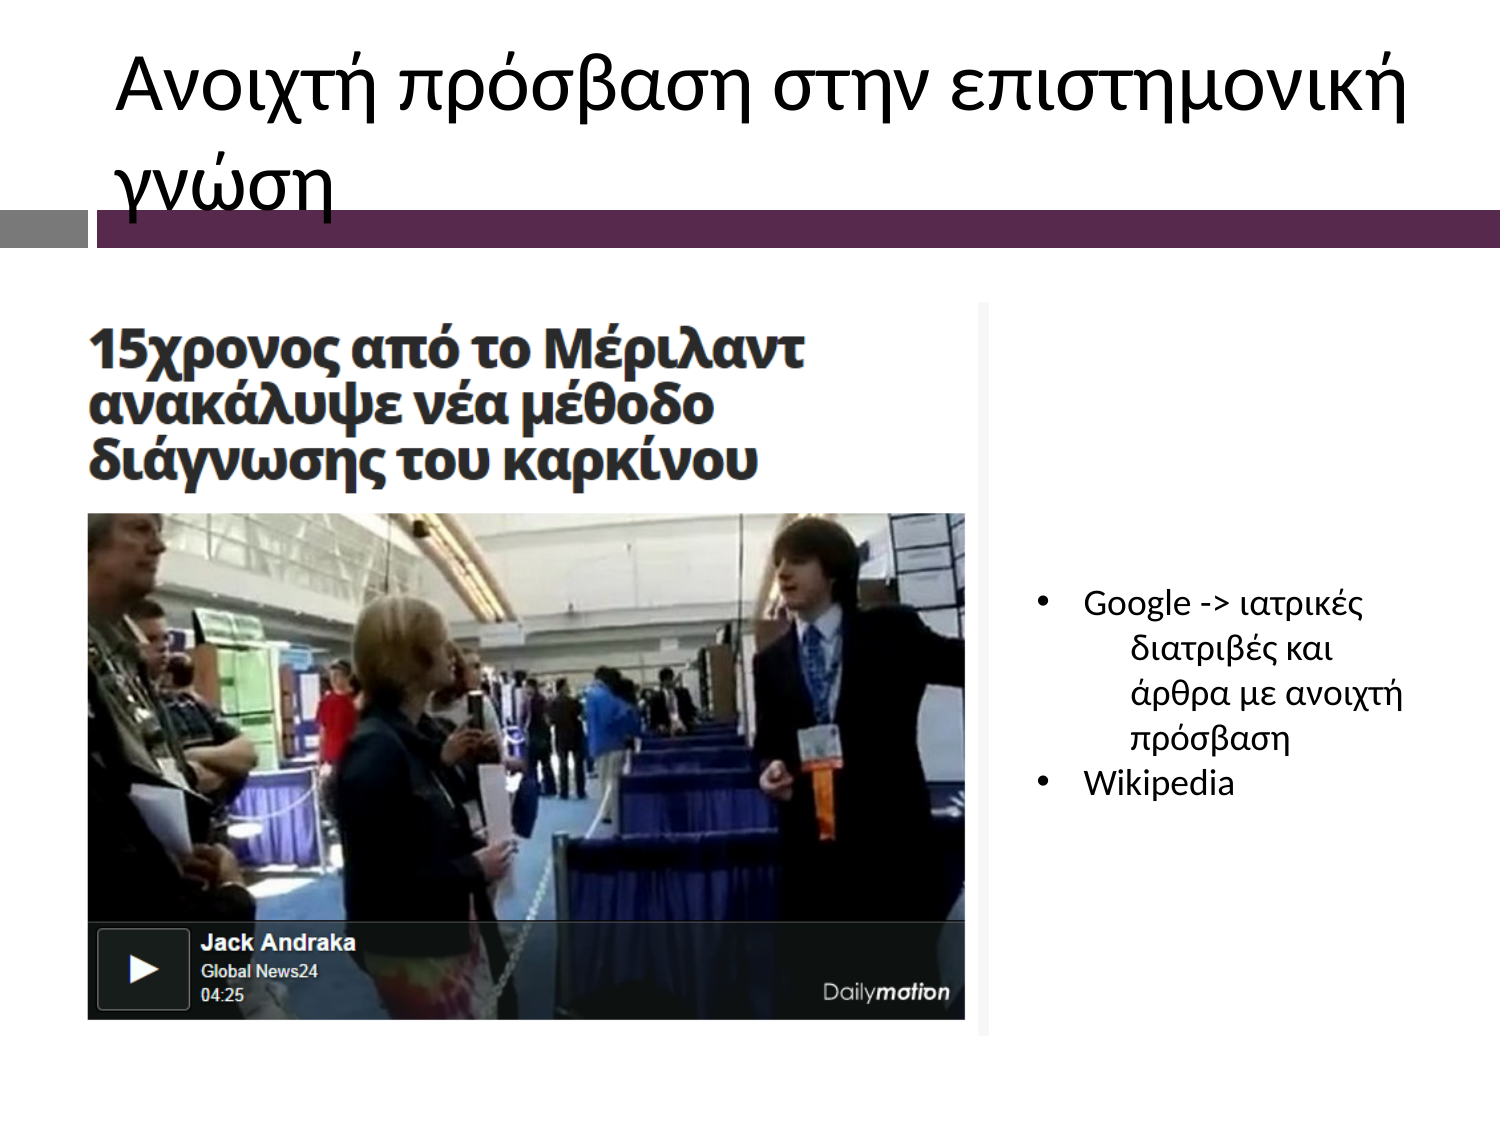

# Ανοιχτή πρόσβαση στην επιστημονική γνώση
Google -> ιατρικές διατριβές και άρθρα με ανοιχτή πρόσβαση
Wikipedia